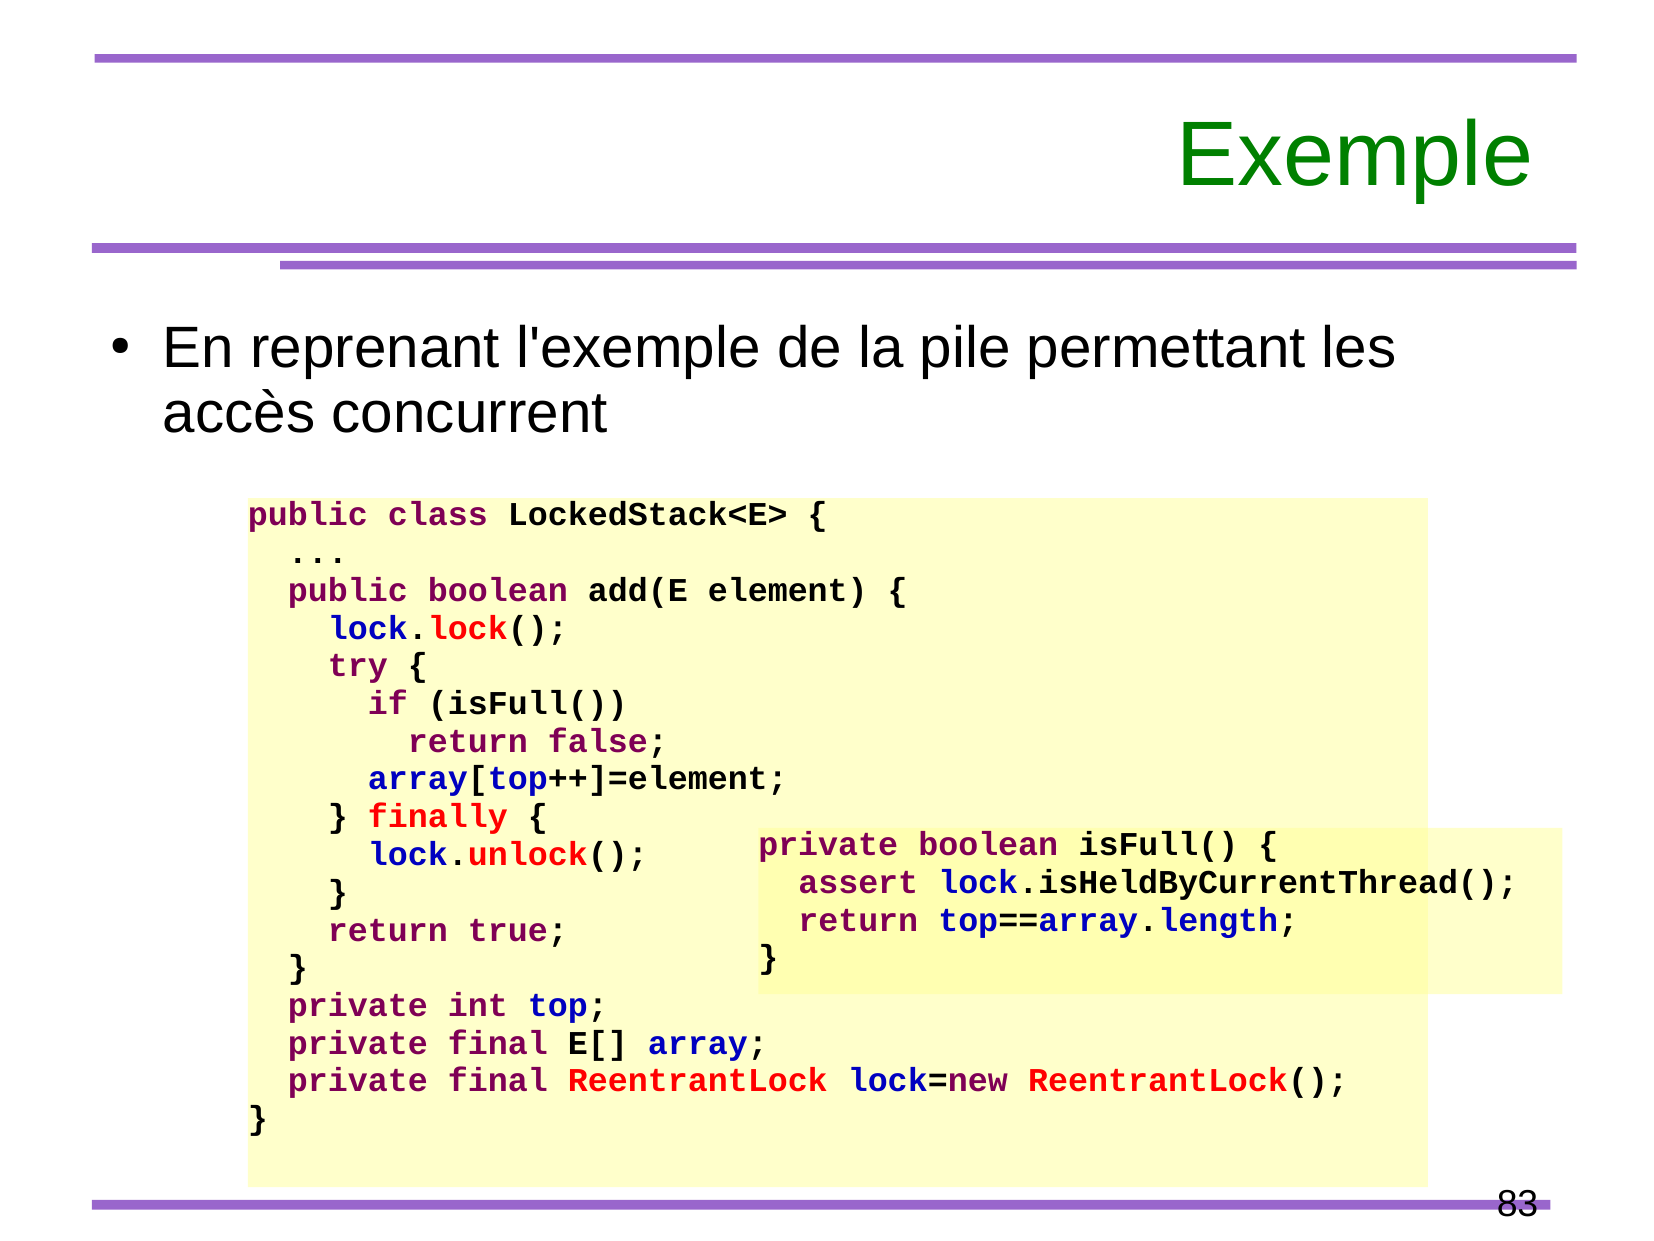

# Exemple
En reprenant l'exemple de la pile permettant les accès concurrent
public class LockedStack<E> {
 ...
 public boolean add(E element) {
 lock.lock();
 try {
 if (isFull())
 return false;
 array[top++]=element;
 } finally {
 lock.unlock();
 }
 return true;
 }
 private int top;
 private final E[] array;
 private final ReentrantLock lock=new ReentrantLock();
}
private boolean isFull() {
 assert lock.isHeldByCurrentThread();
 return top==array.length;
}